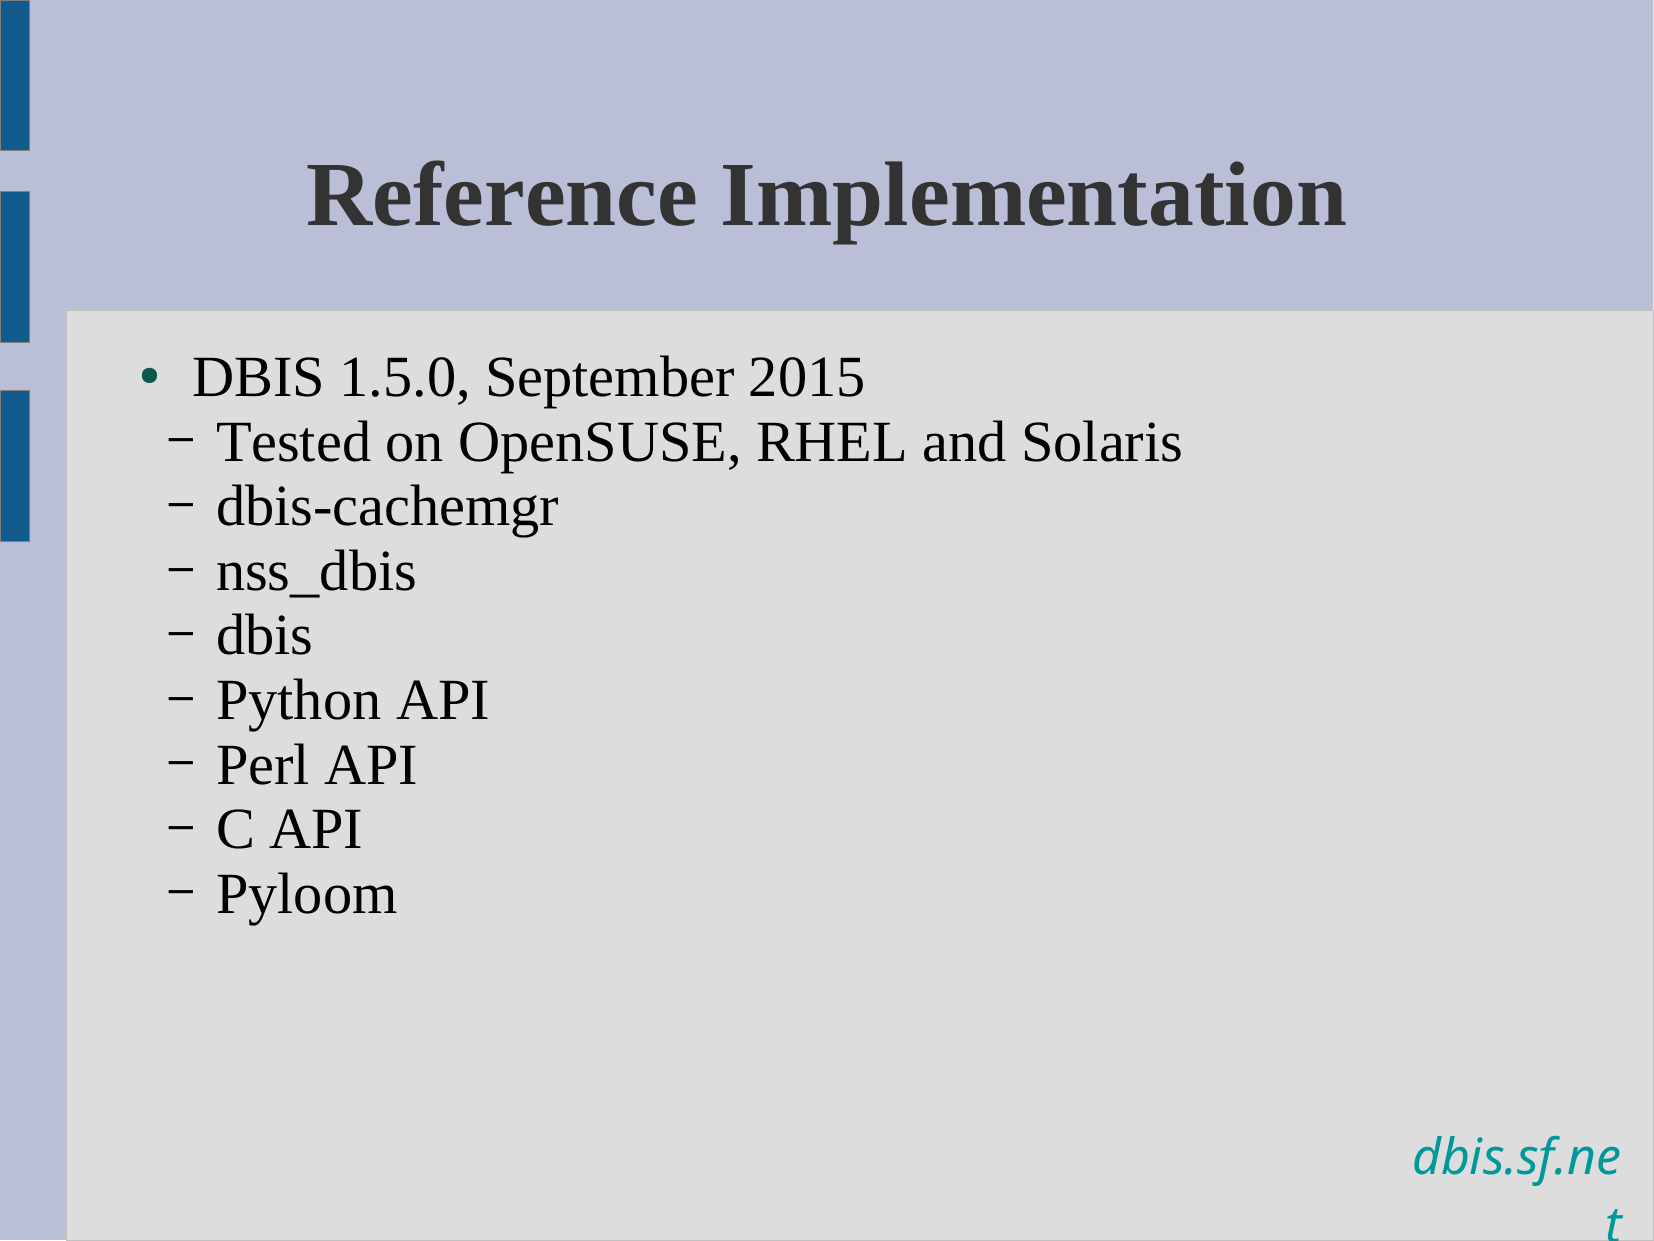

# Reference Implementation
DBIS 1.5.0, September 2015
Tested on OpenSUSE, RHEL and Solaris
dbis-cachemgr
nss_dbis
dbis
Python API
Perl API
C API
Pyloom
dbis.sf.net